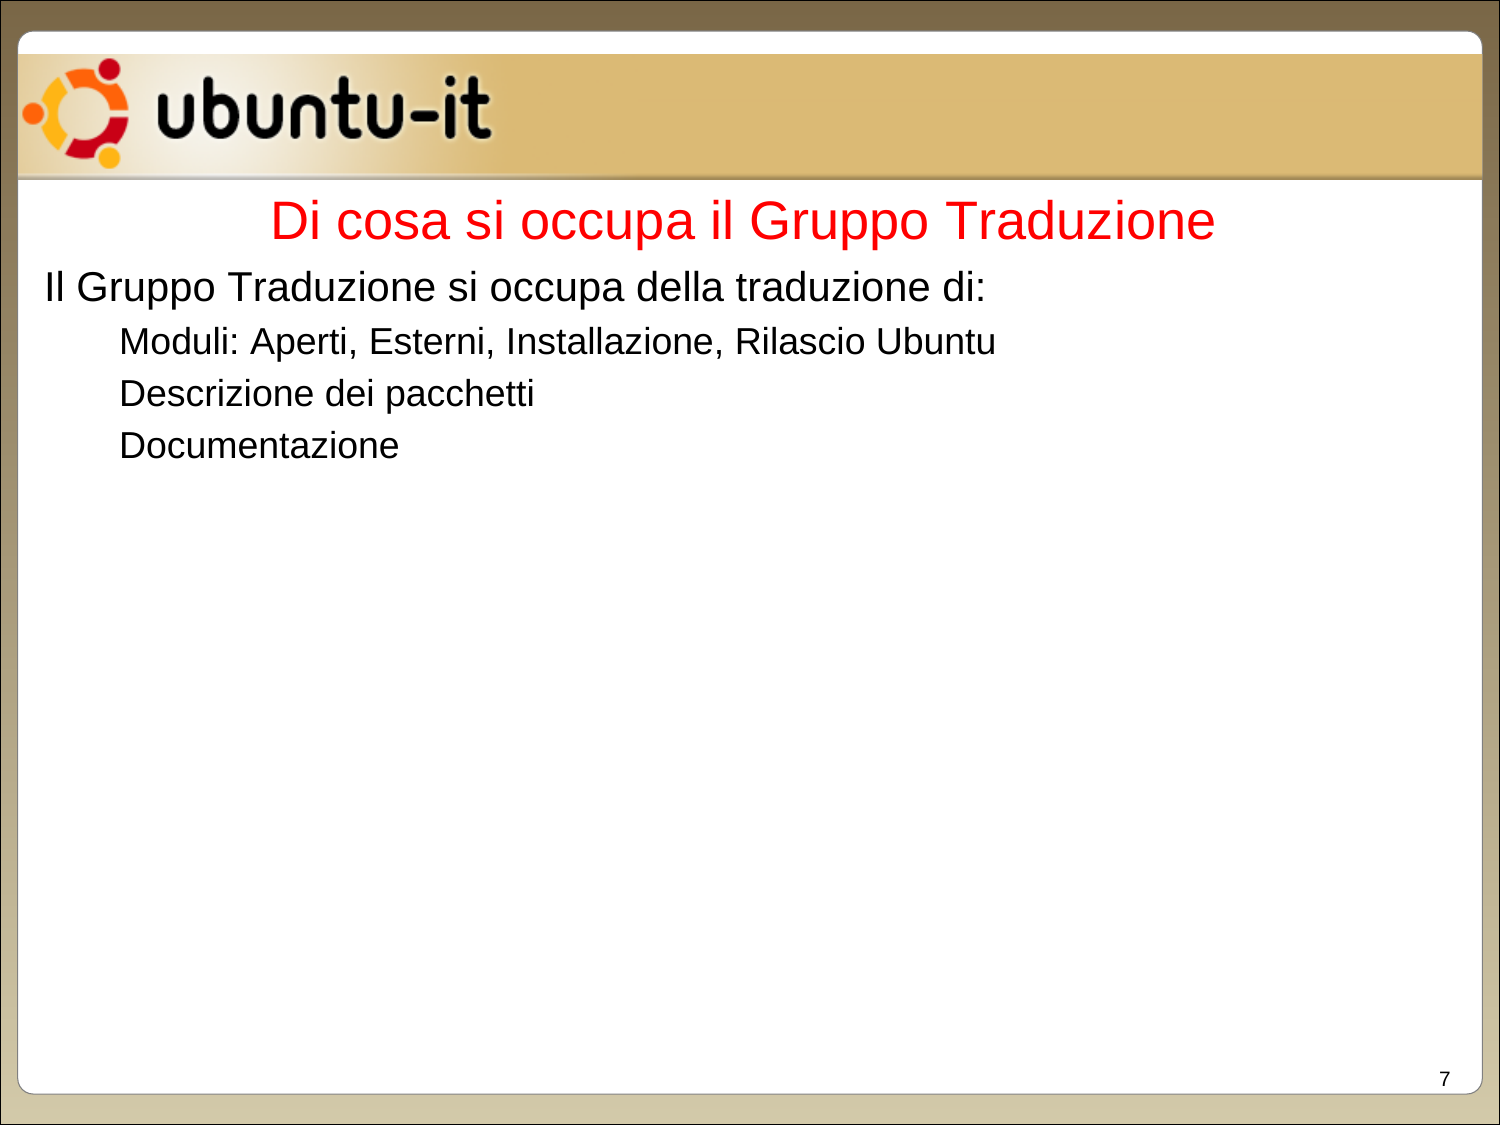

# Di cosa si occupa il Gruppo Traduzione
Il Gruppo Traduzione si occupa della traduzione di:
Moduli: Aperti, Esterni, Installazione, Rilascio Ubuntu
Descrizione dei pacchetti
Documentazione
7